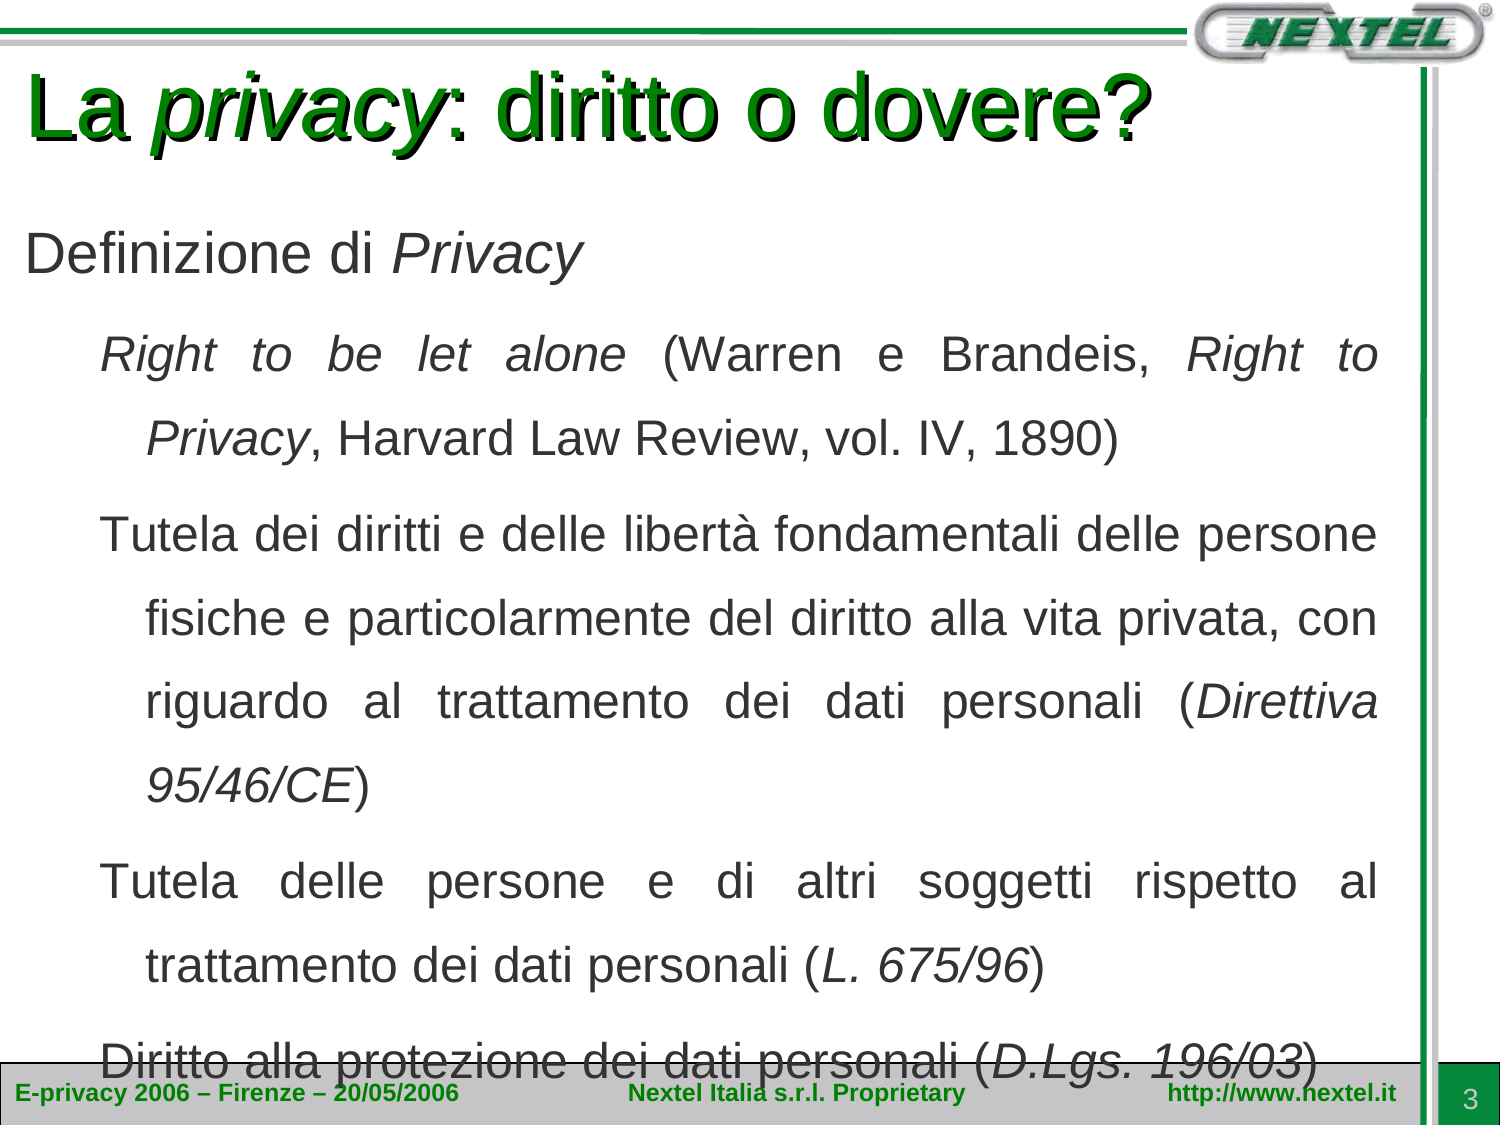

# La privacy: diritto o dovere?
Definizione di Privacy
Right to be let alone (Warren e Brandeis, Right to Privacy, Harvard Law Review, vol. IV, 1890)
Tutela dei diritti e delle libertà fondamentali delle persone fisiche e particolarmente del diritto alla vita privata, con riguardo al trattamento dei dati personali (Direttiva 95/46/CE)
Tutela delle persone e di altri soggetti rispetto al trattamento dei dati personali (L. 675/96)
Diritto alla protezione dei dati personali (D.Lgs. 196/03)
3